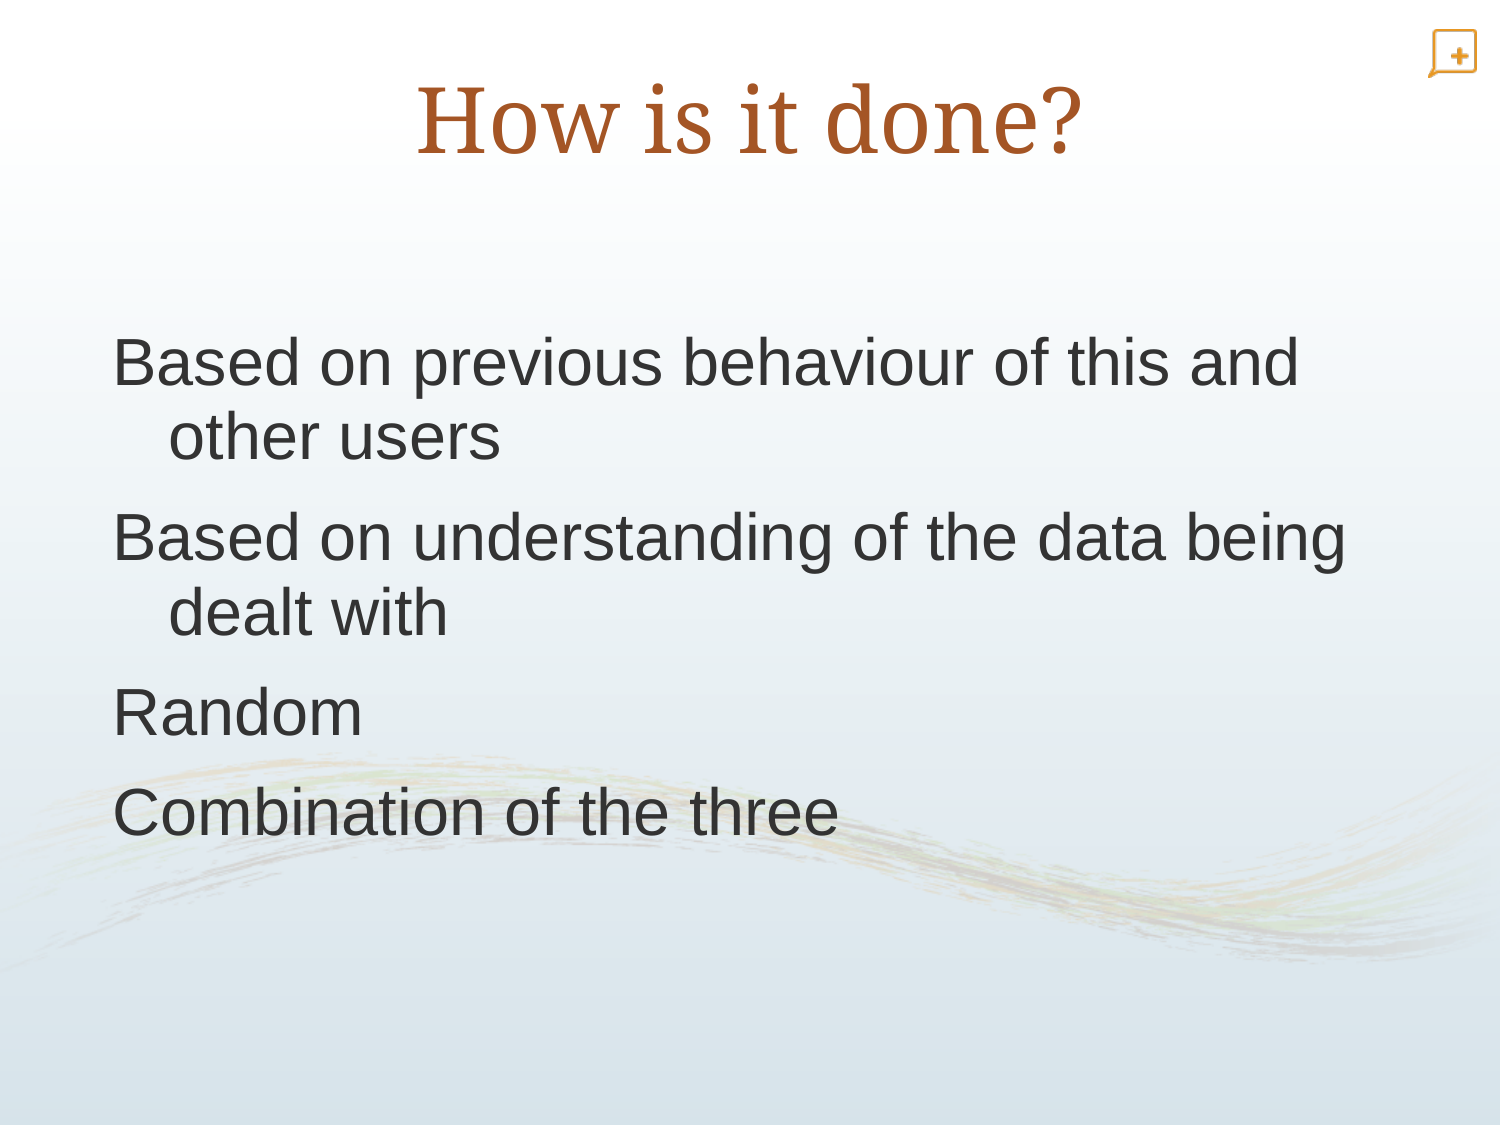

# How is it done?
Based on previous behaviour of this and other users
Based on understanding of the data being dealt with
Random
Combination of the three